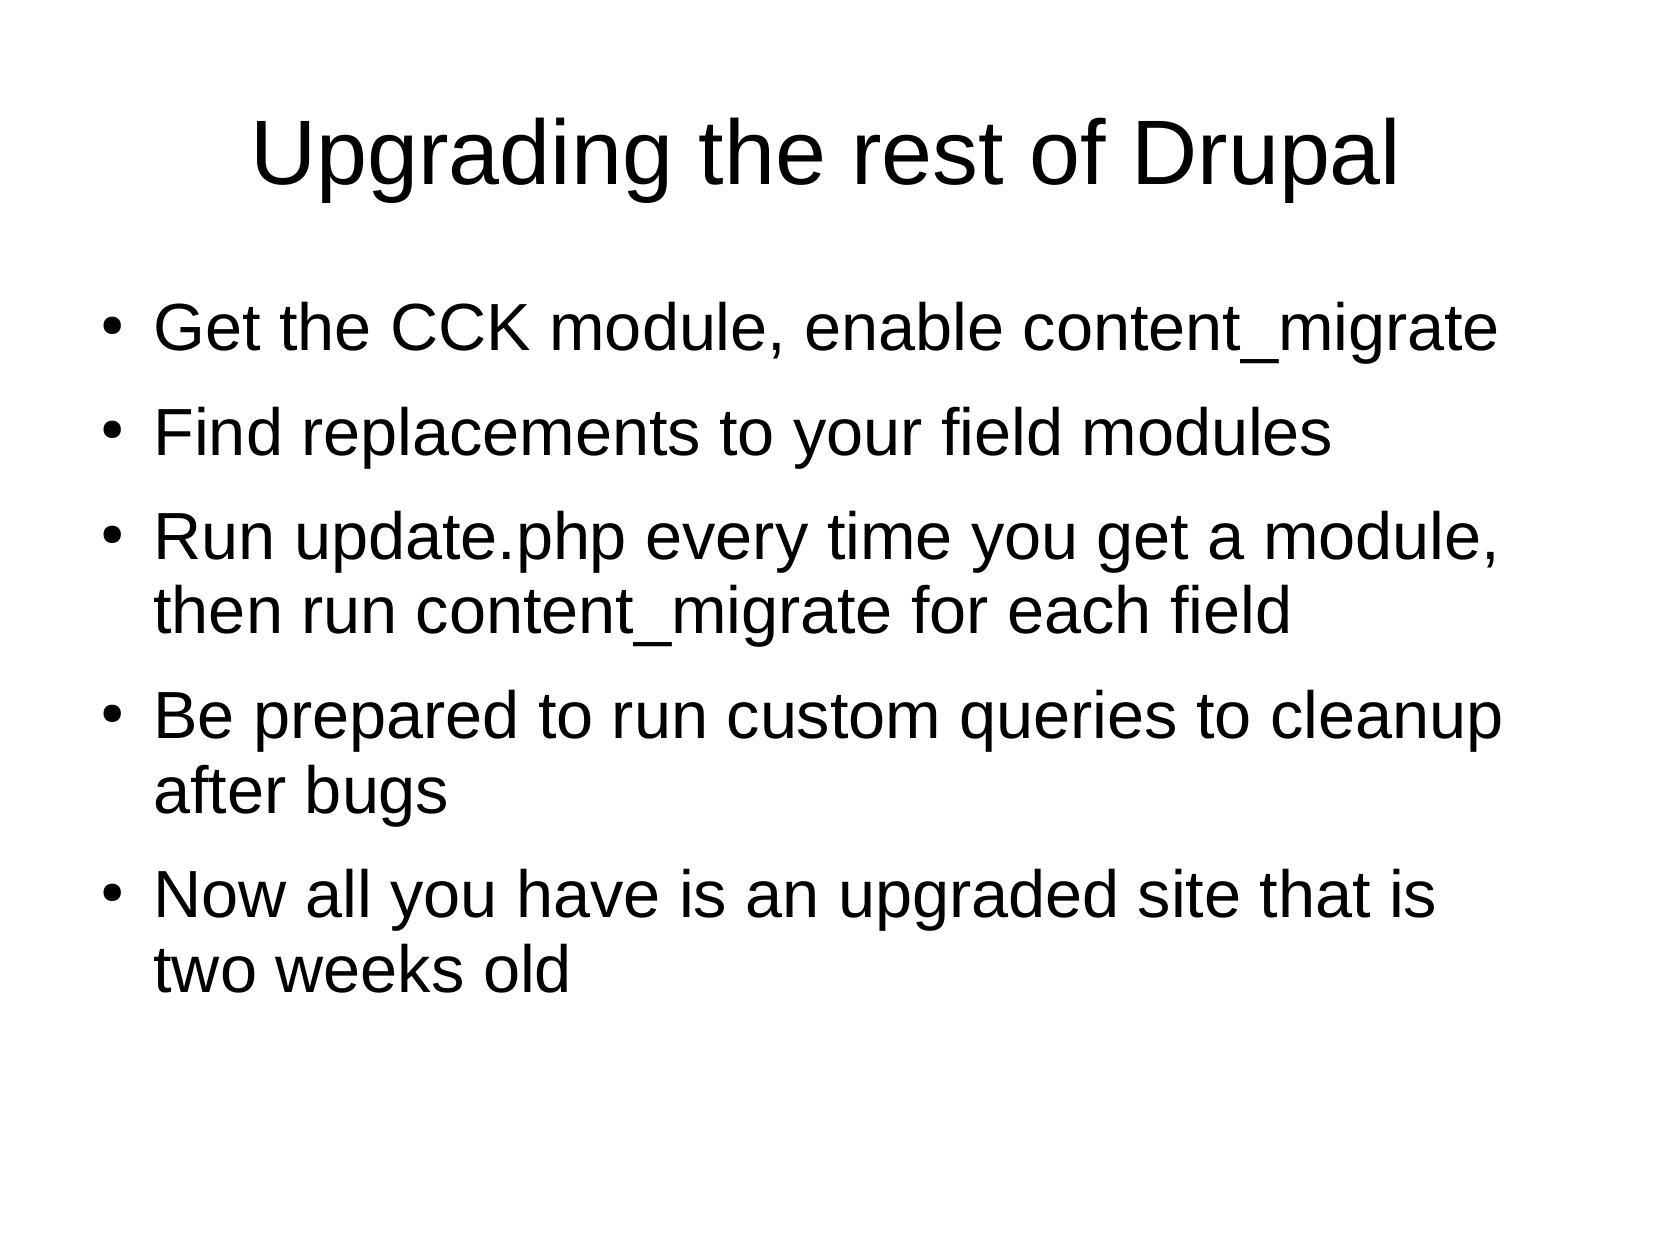

# Upgrading the rest of Drupal
Get the CCK module, enable content_migrate
Find replacements to your field modules
Run update.php every time you get a module, then run content_migrate for each field
Be prepared to run custom queries to cleanup after bugs
Now all you have is an upgraded site that is two weeks old